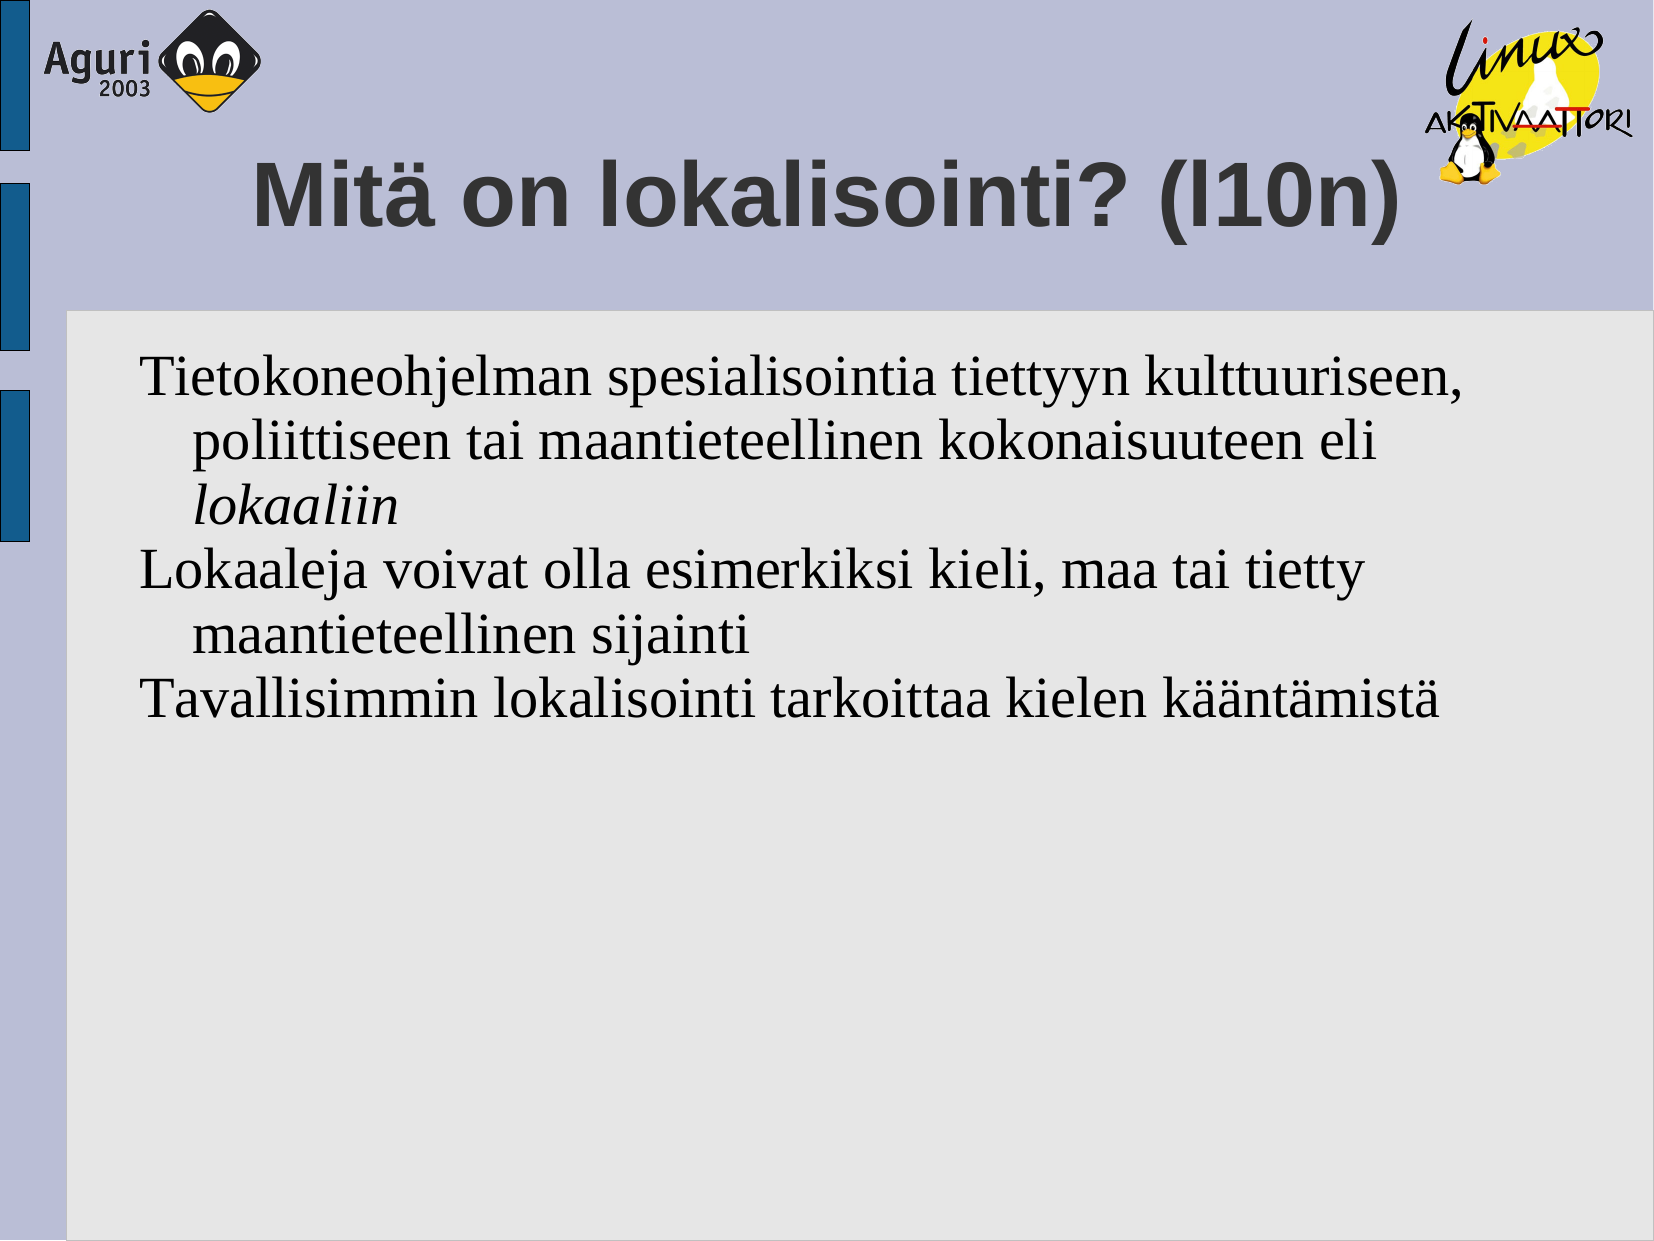

# Mitä on lokalisointi? (l10n)
Tietokoneohjelman spesialisointia tiettyyn kulttuuriseen, poliittiseen tai maantieteellinen kokonaisuuteen eli lokaaliin
Lokaaleja voivat olla esimerkiksi kieli, maa tai tietty maantieteellinen sijainti
Tavallisimmin lokalisointi tarkoittaa kielen kääntämistä